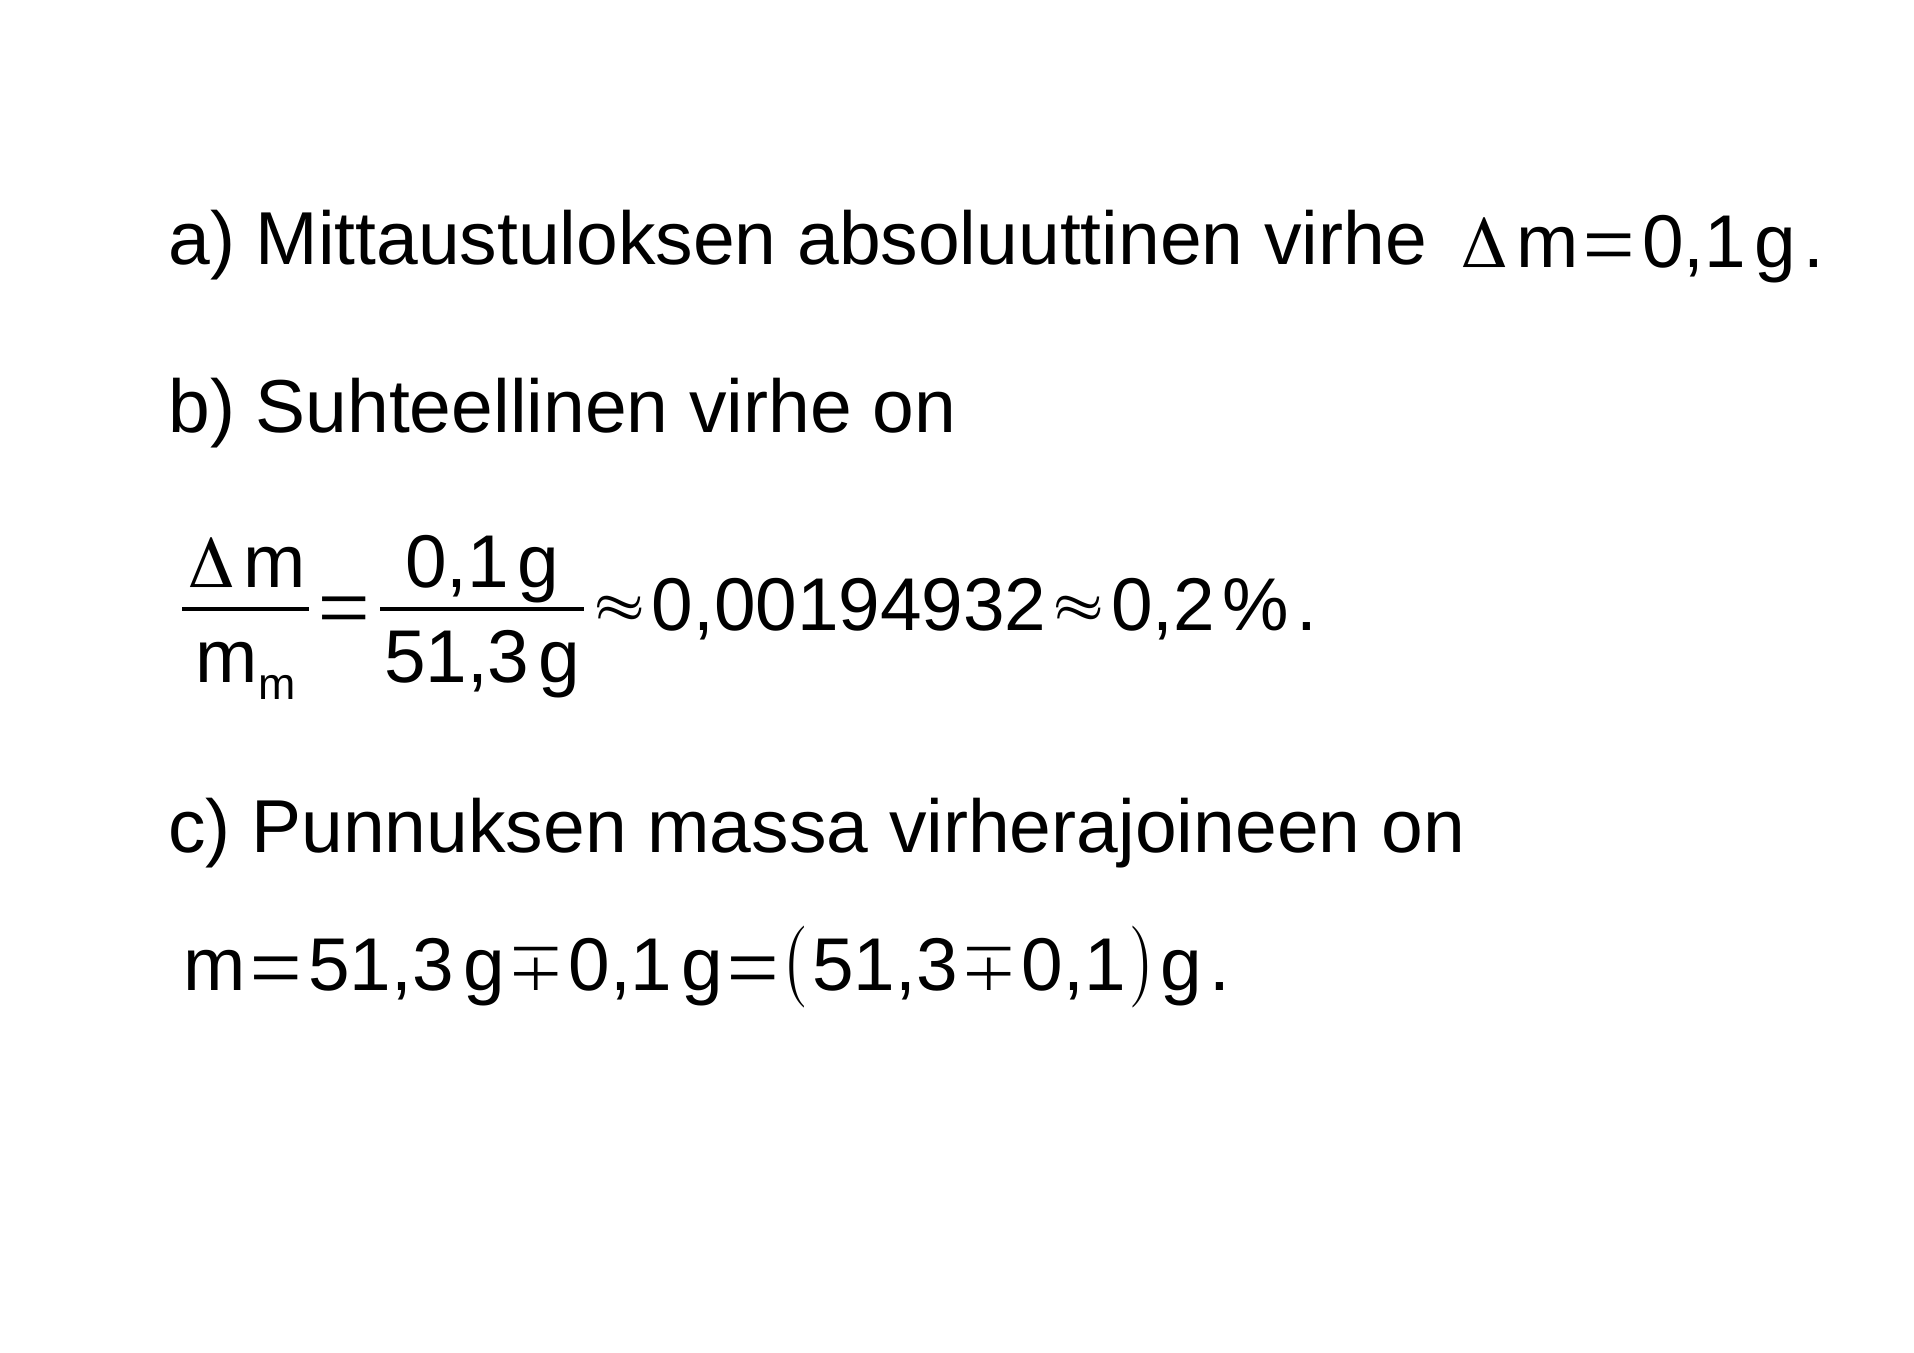

a) Mittaustuloksen absoluuttinen virhe
b) Suhteellinen virhe on
c) Punnuksen massa virherajoineen on